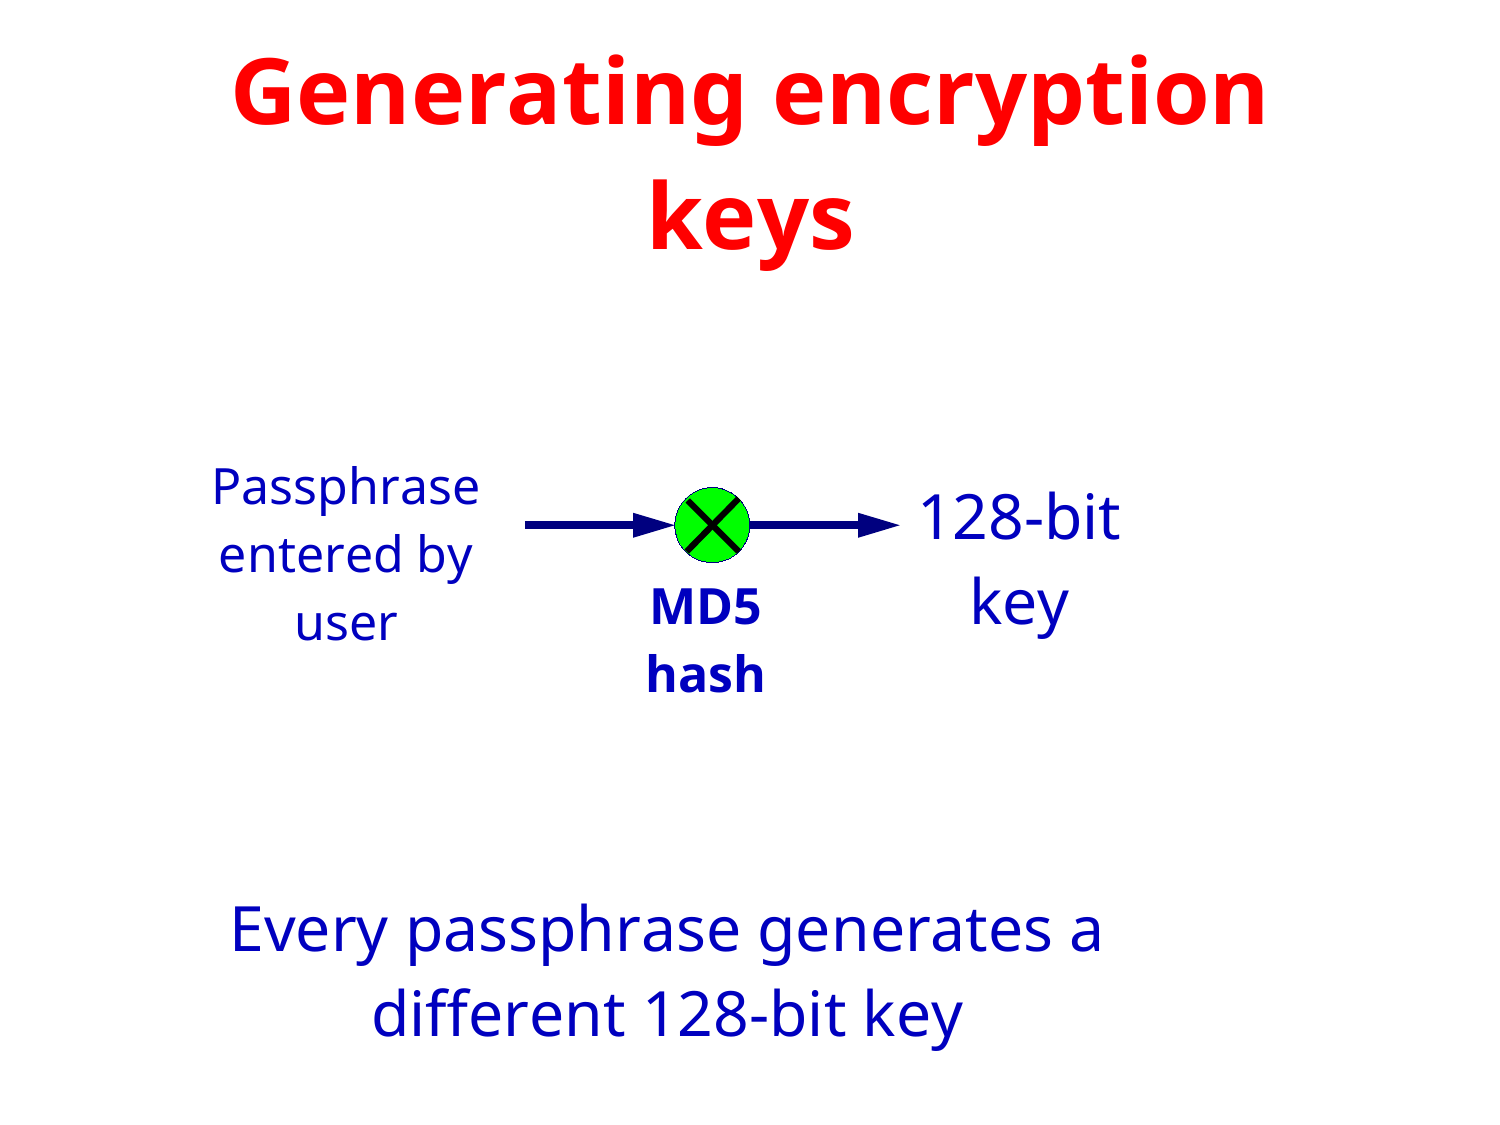

# Generating encryption keys
Passphrase
entered by
user
128-bit
key
MD5
hash
Every passphrase generates a
different 128-bit key